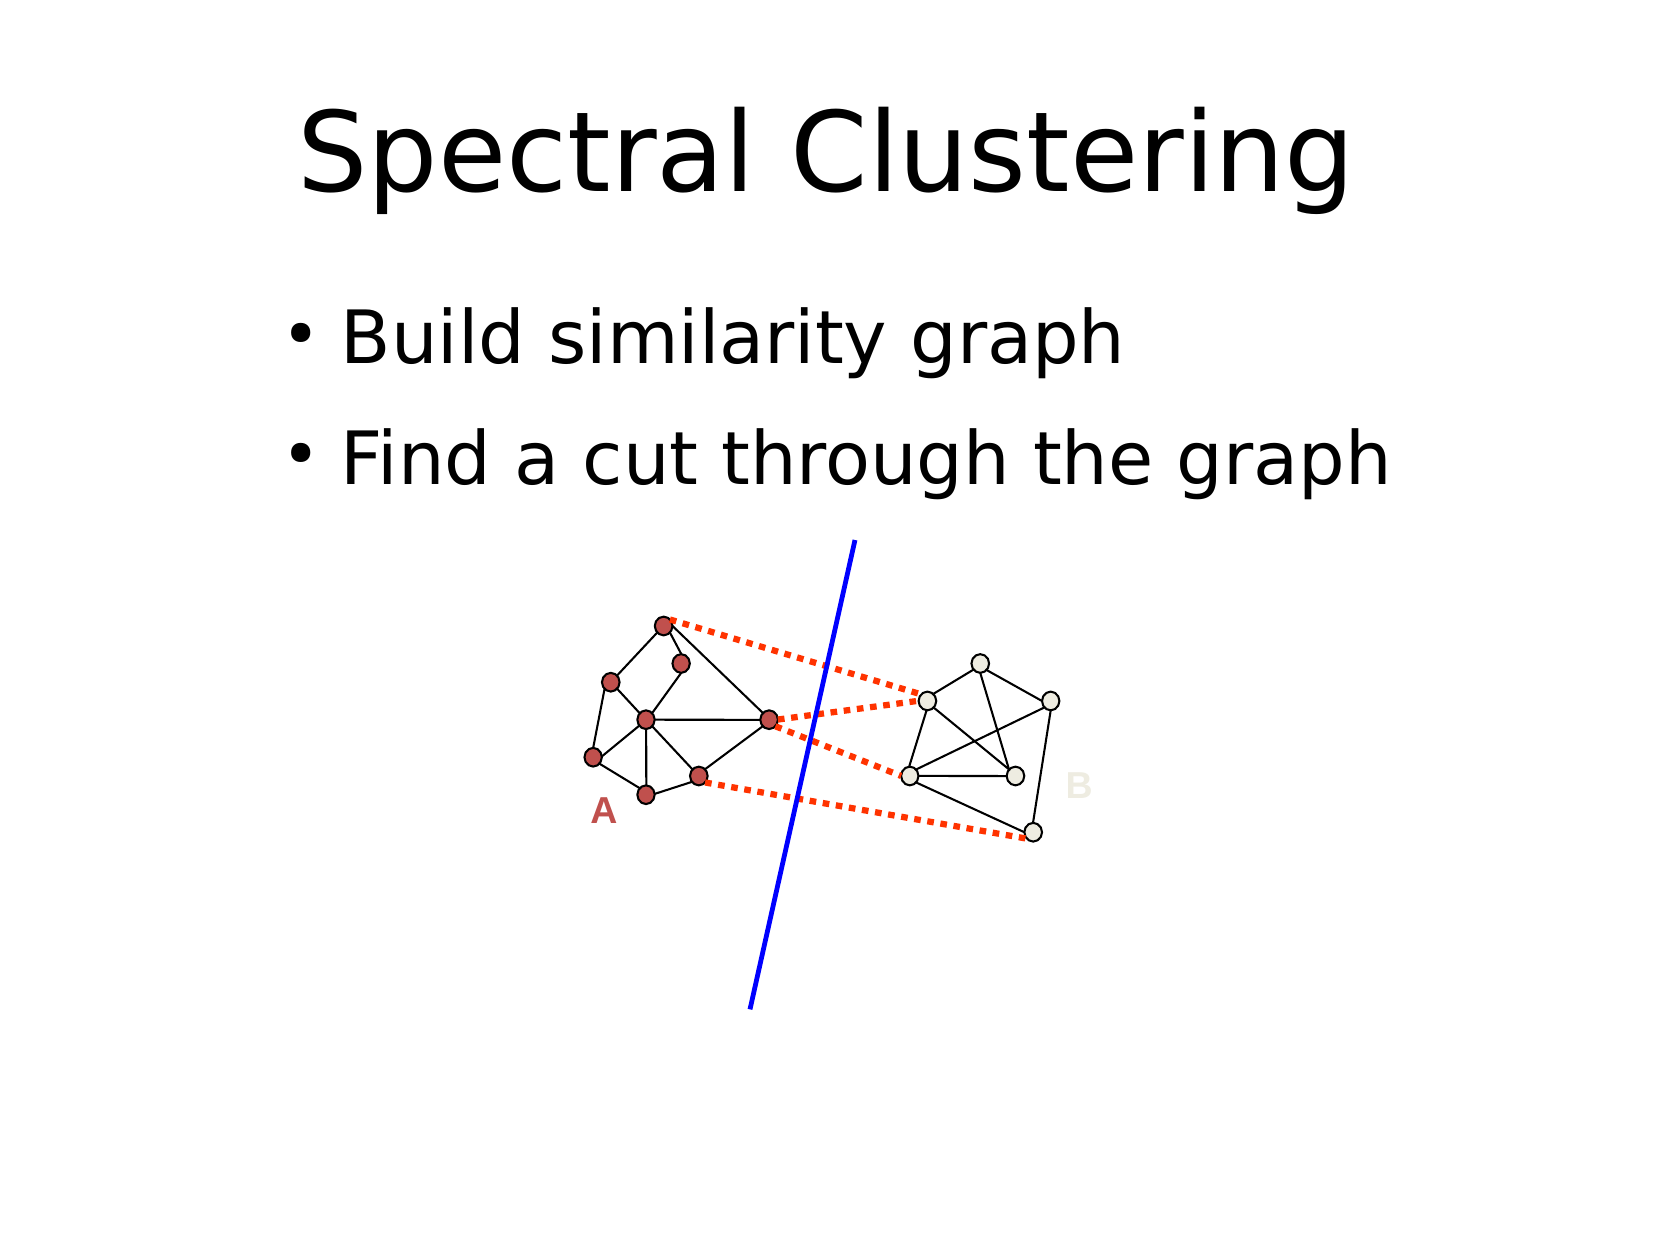

# Spectral Clustering
Build similarity graph
Find a cut through the graph
B
A